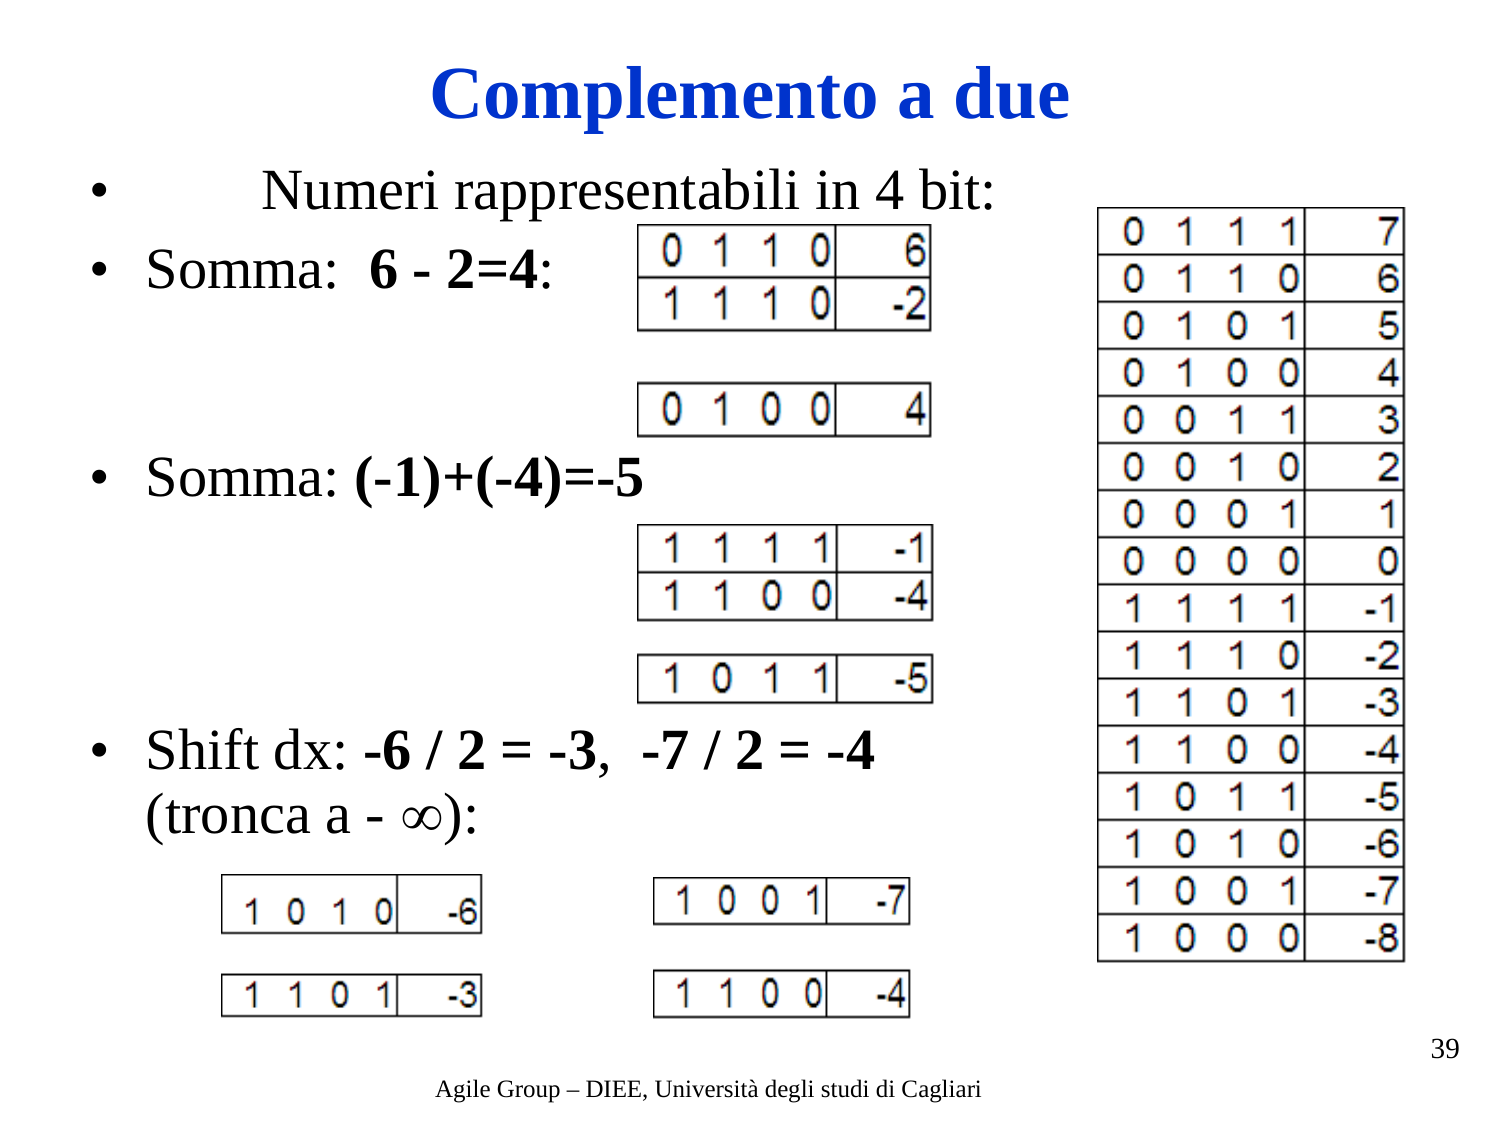

# Complemento a due
 Numeri rappresentabili in 4 bit:
Somma: 6 - 2=4:
Somma: (-1)+(-4)=-5
Shift dx: -6 / 2 = -3, -7 / 2 = -4 (tronca a - ):
39